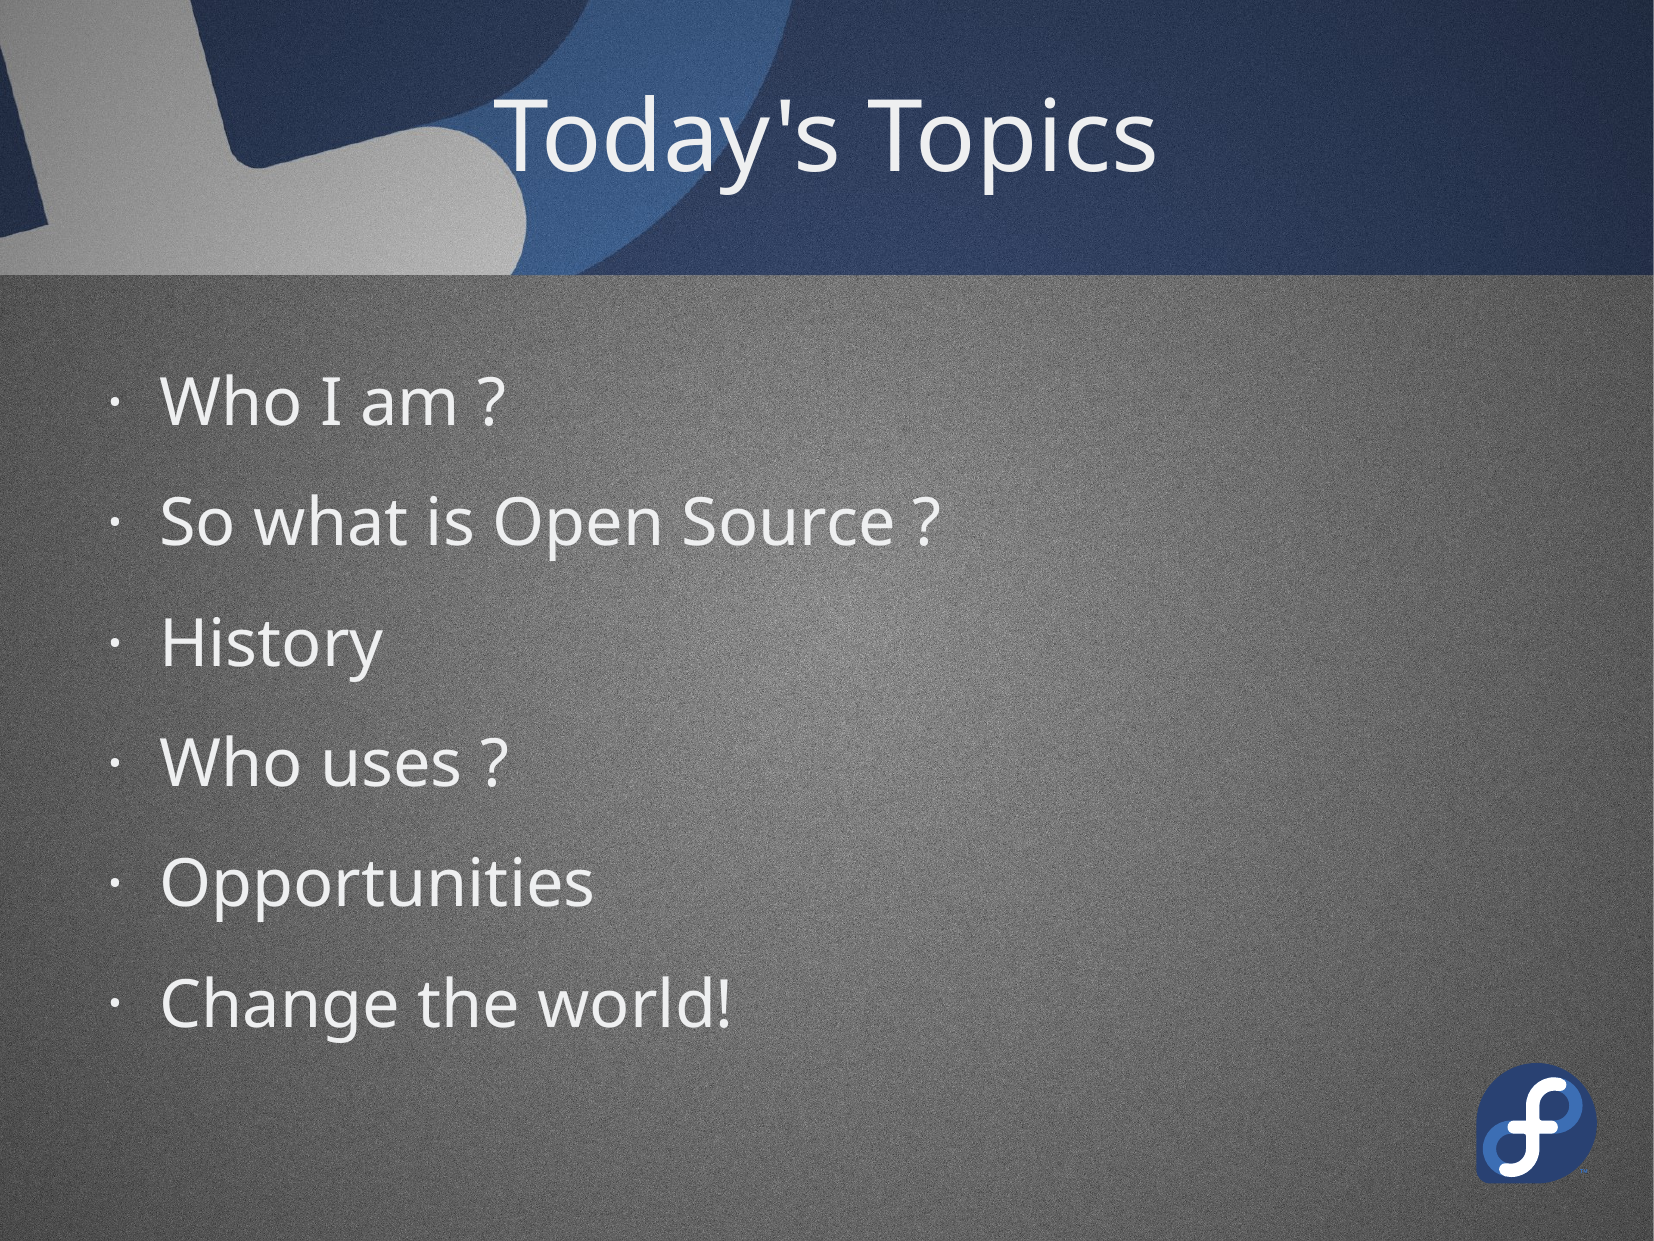

# Today's Topics
Who I am ?
So what is Open Source ?
History
Who uses ?
Opportunities
Change the world!